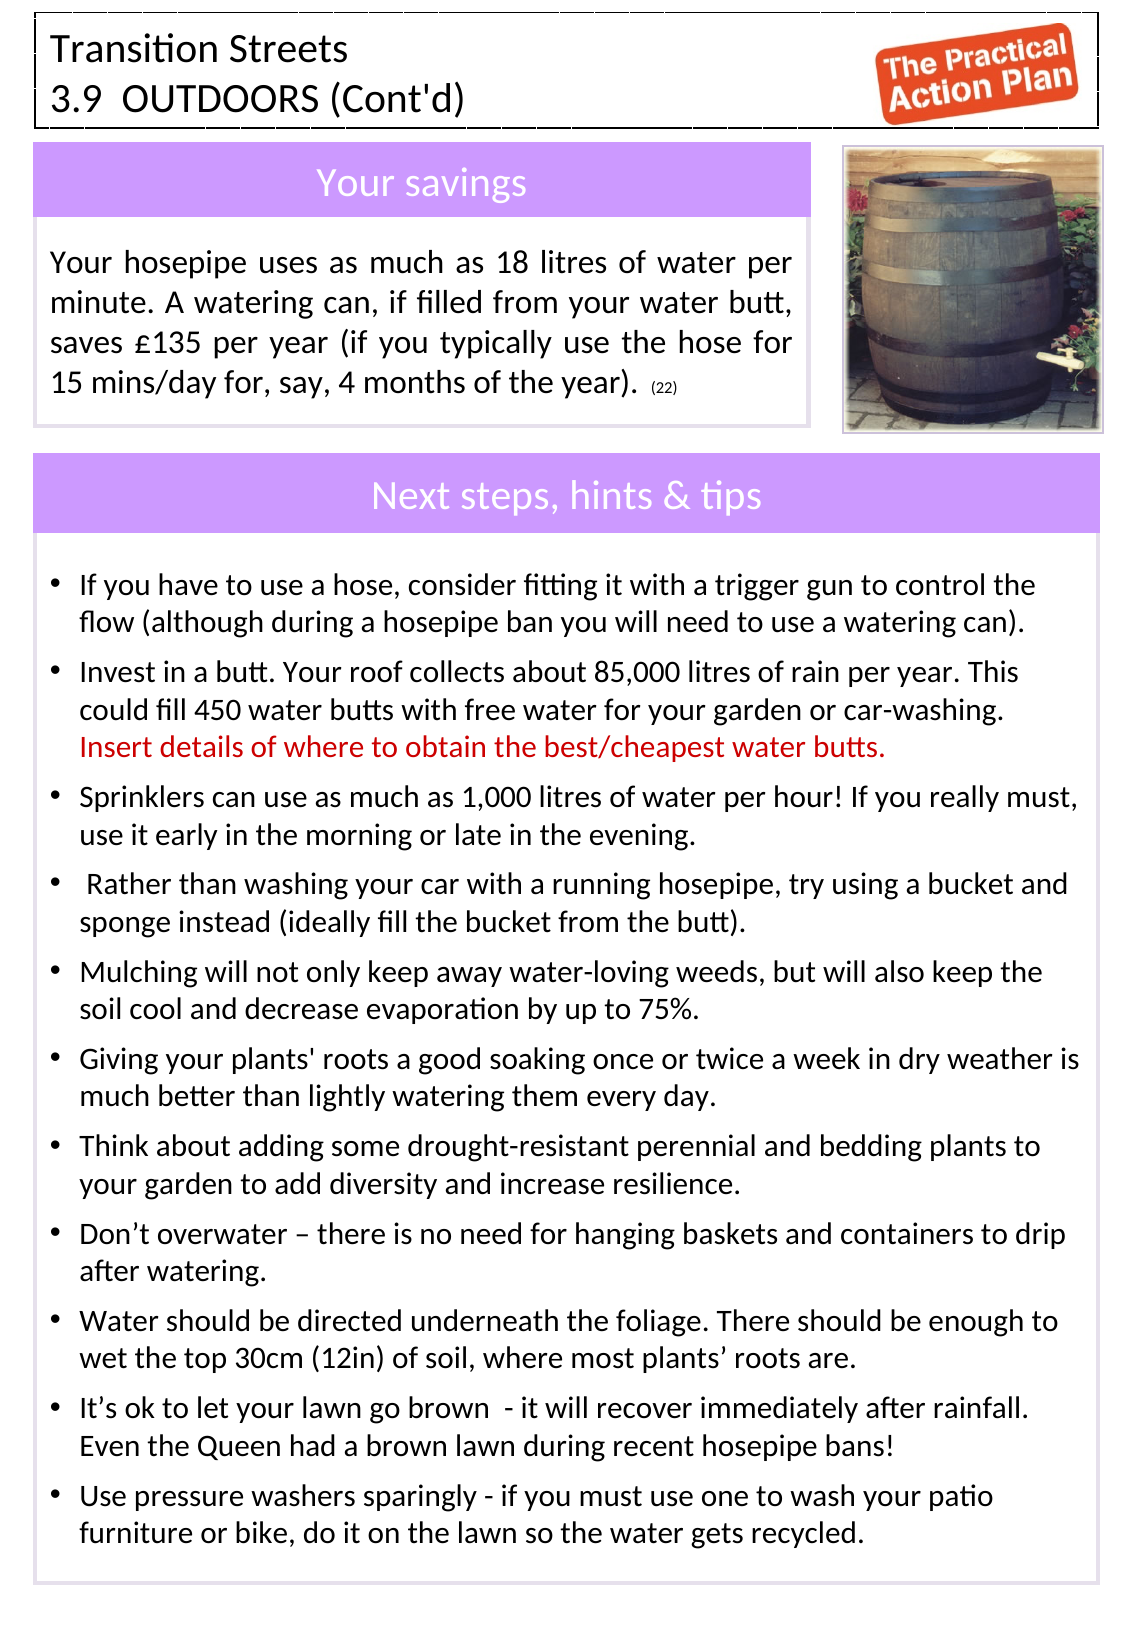

Transition Streets
3.9 OUTDOORS (Cont'd)
Your savings
Your hosepipe uses as much as 18 litres of water per minute. A watering can, if filled from your water butt, saves £135 per year (if you typically use the hose for 15 mins/day for, say, 4 months of the year). (22)
Next steps, hints & tips
If you have to use a hose, consider fitting it with a trigger gun to control the flow (although during a hosepipe ban you will need to use a watering can).
Invest in a butt. Your roof collects about 85,000 litres of rain per year. This could fill 450 water butts with free water for your garden or car-washing. Insert details of where to obtain the best/cheapest water butts.
Sprinklers can use as much as 1,000 litres of water per hour! If you really must, use it early in the morning or late in the evening.
 Rather than washing your car with a running hosepipe, try using a bucket and sponge instead (ideally fill the bucket from the butt).
Mulching will not only keep away water-loving weeds, but will also keep the soil cool and decrease evaporation by up to 75%.
Giving your plants' roots a good soaking once or twice a week in dry weather is much better than lightly watering them every day.
Think about adding some drought-resistant perennial and bedding plants to your garden to add diversity and increase resilience.
Don’t overwater – there is no need for hanging baskets and containers to drip after watering.
Water should be directed underneath the foliage. There should be enough to wet the top 30cm (12in) of soil, where most plants’ roots are.
It’s ok to let your lawn go brown - it will recover immediately after rainfall. Even the Queen had a brown lawn during recent hosepipe bans!
Use pressure washers sparingly - if you must use one to wash your patio furniture or bike, do it on the lawn so the water gets recycled.